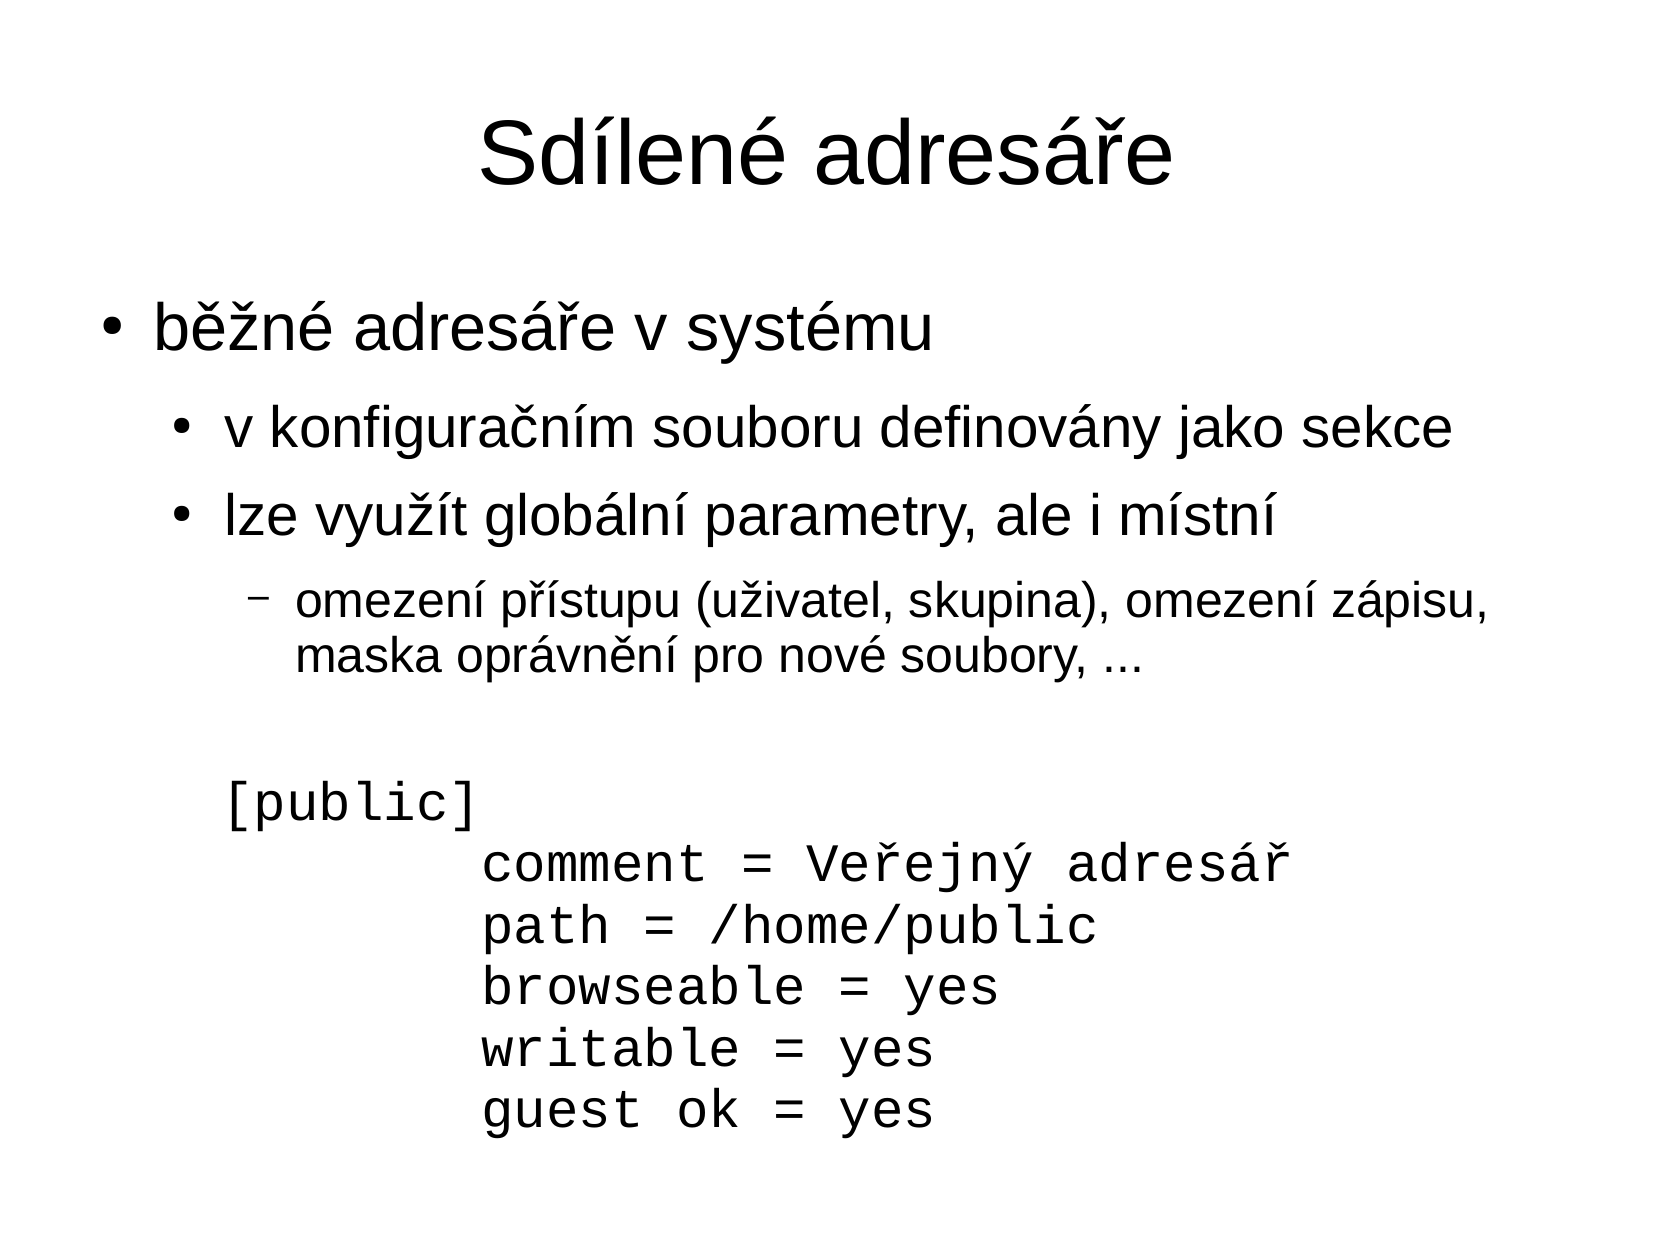

# Sdílené adresáře
běžné adresáře v systému
v konfiguračním souboru definovány jako sekce
lze využít globální parametry, ale i místní
omezení přístupu (uživatel, skupina), omezení zápisu, maska oprávnění pro nové soubory, ...
[public]
 comment = Veřejný adresář
 path = /home/public
 browseable = yes
 writable = yes
 guest ok = yes